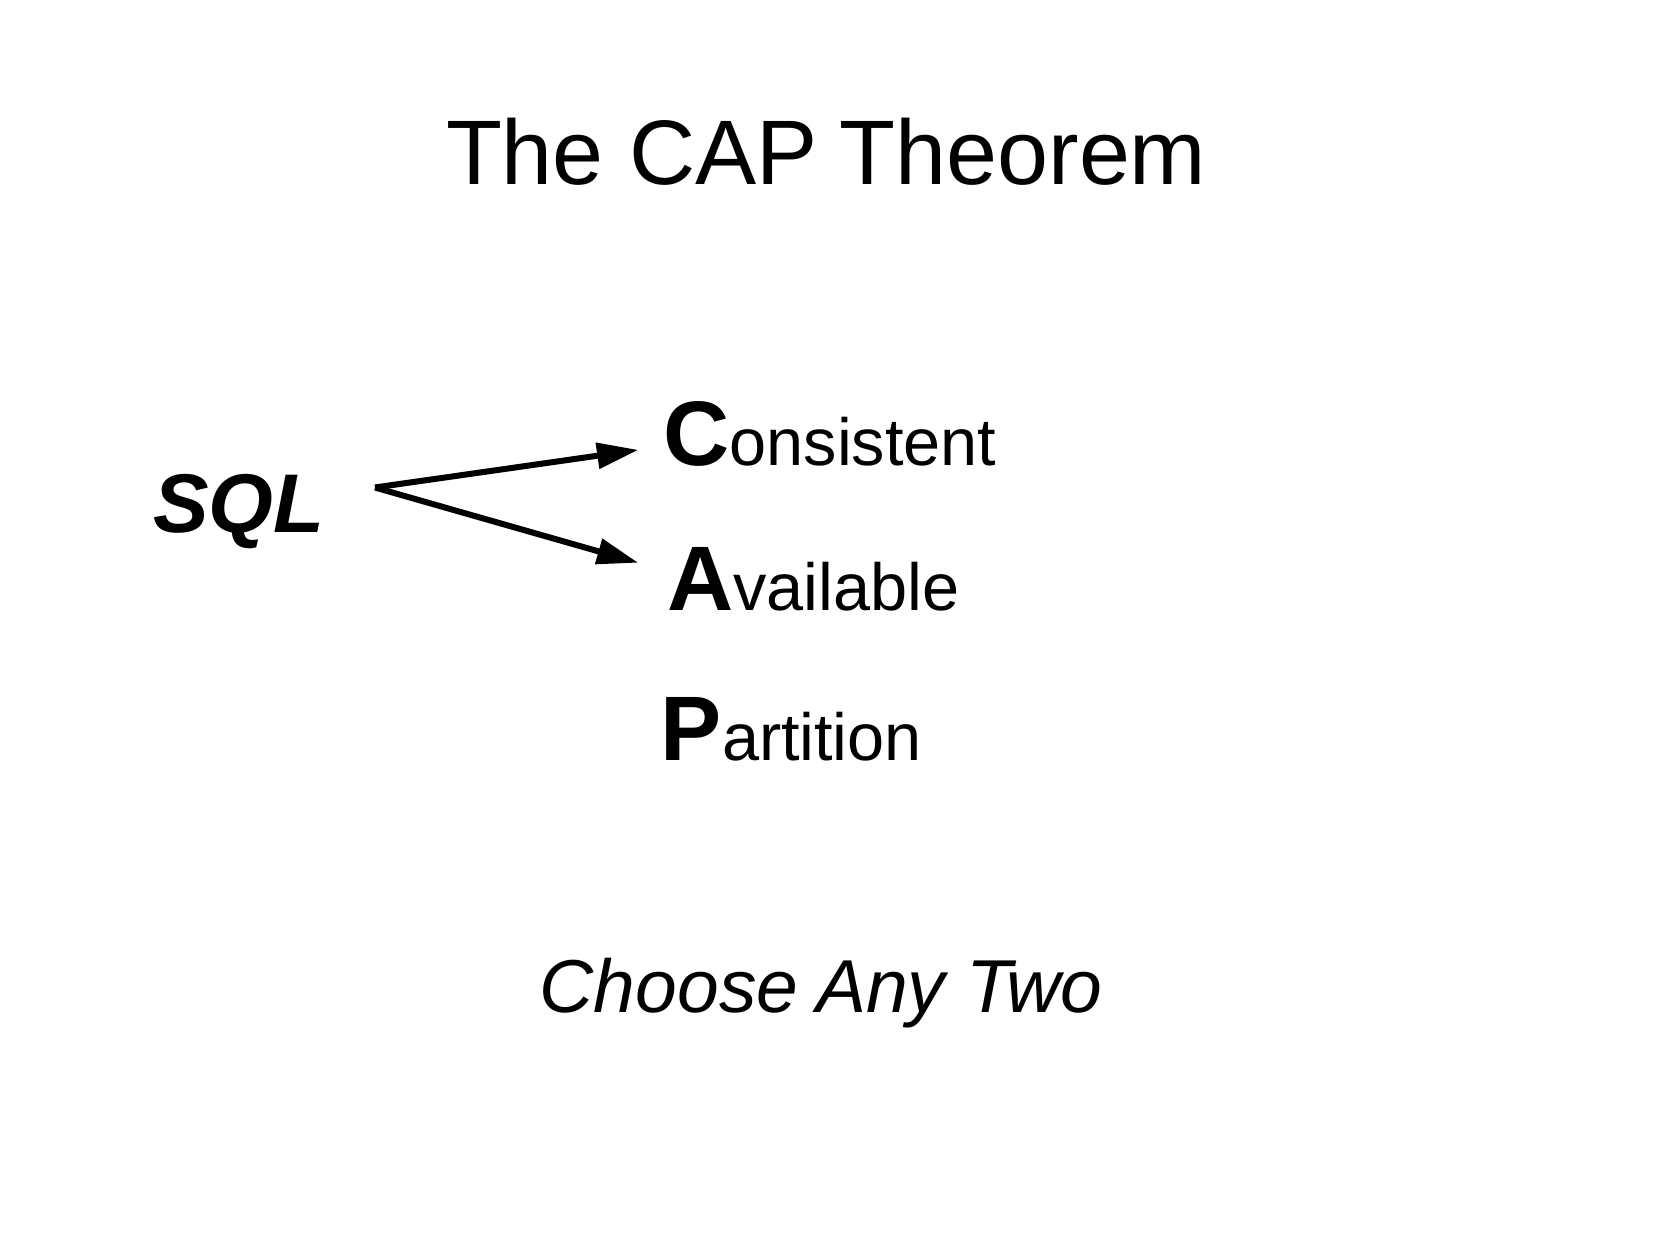

# The CAP Theorem
Consistent
SQL
Available
Partition
Choose Any Two